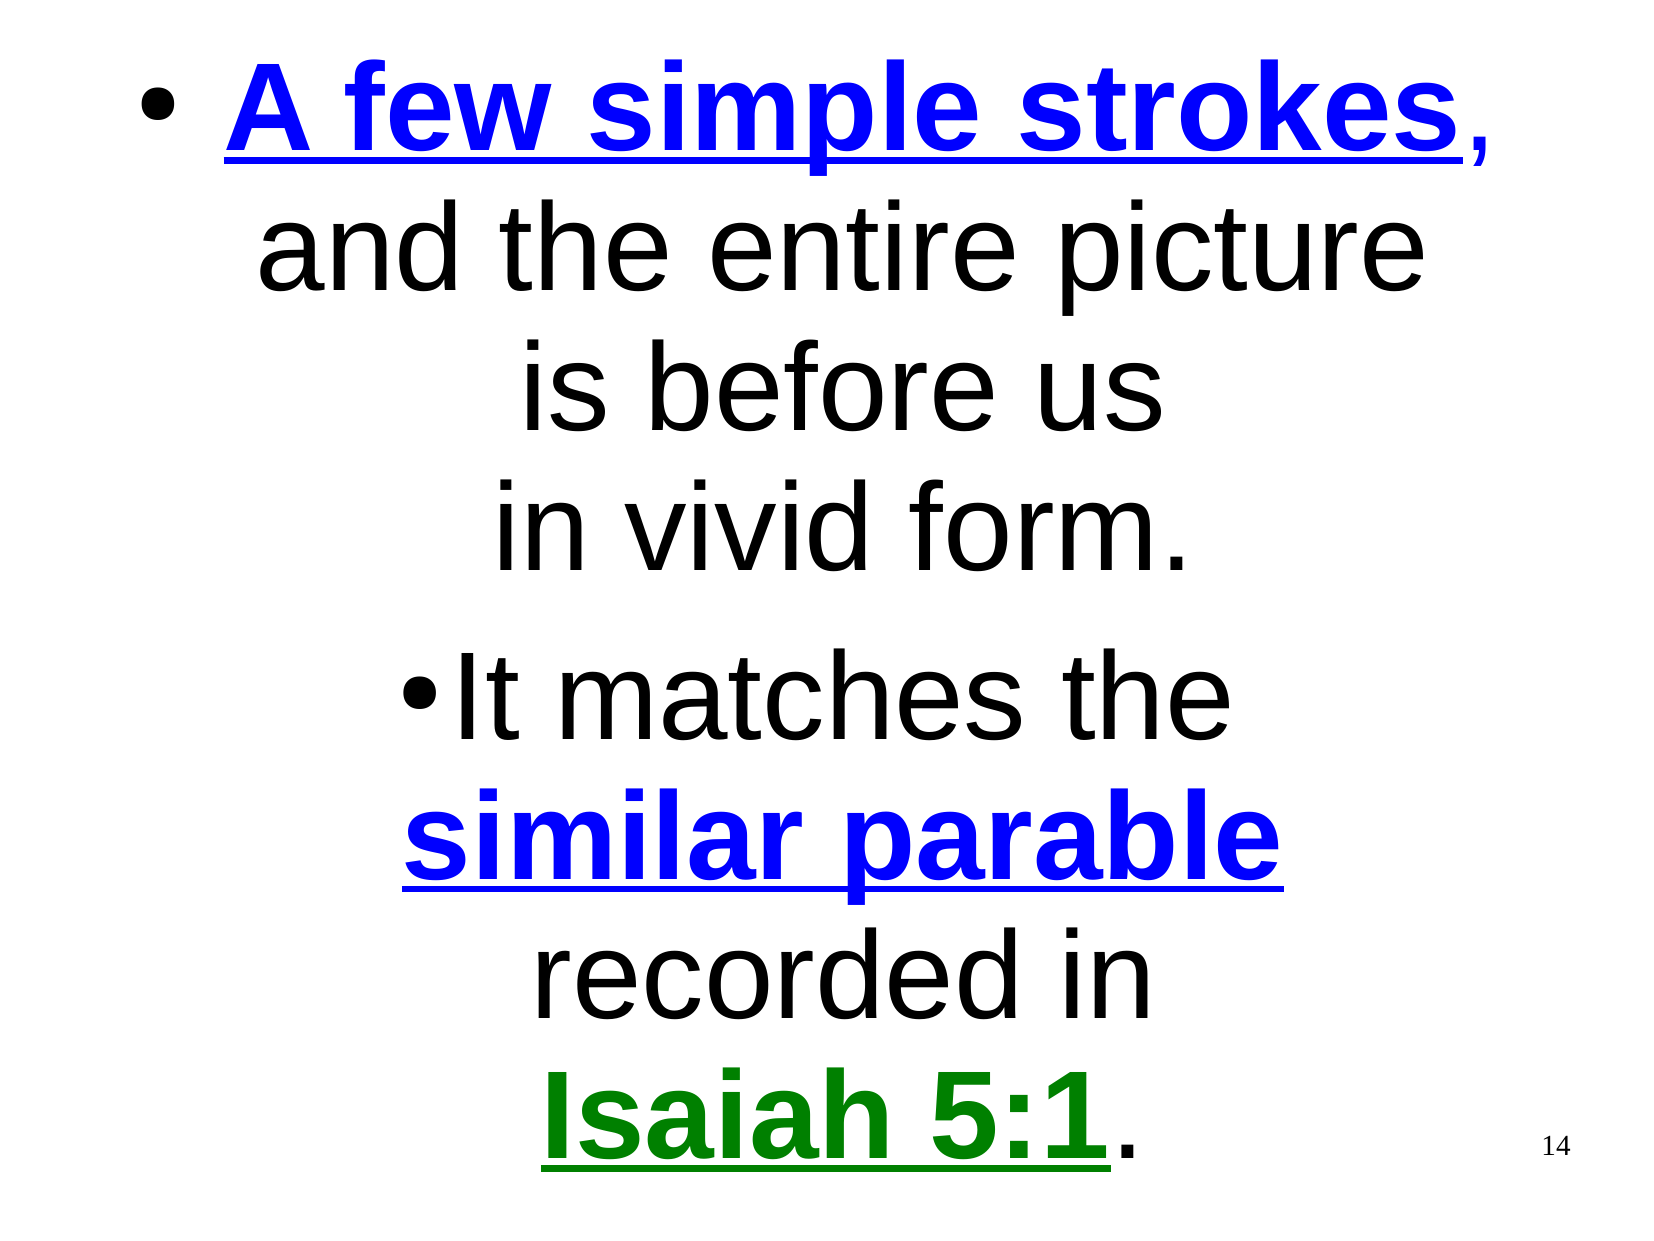

# A few simple strokes, and the entire picture is before us in vivid form.
It matches the
similar parable
recorded in
Isaiah 5:1.
14